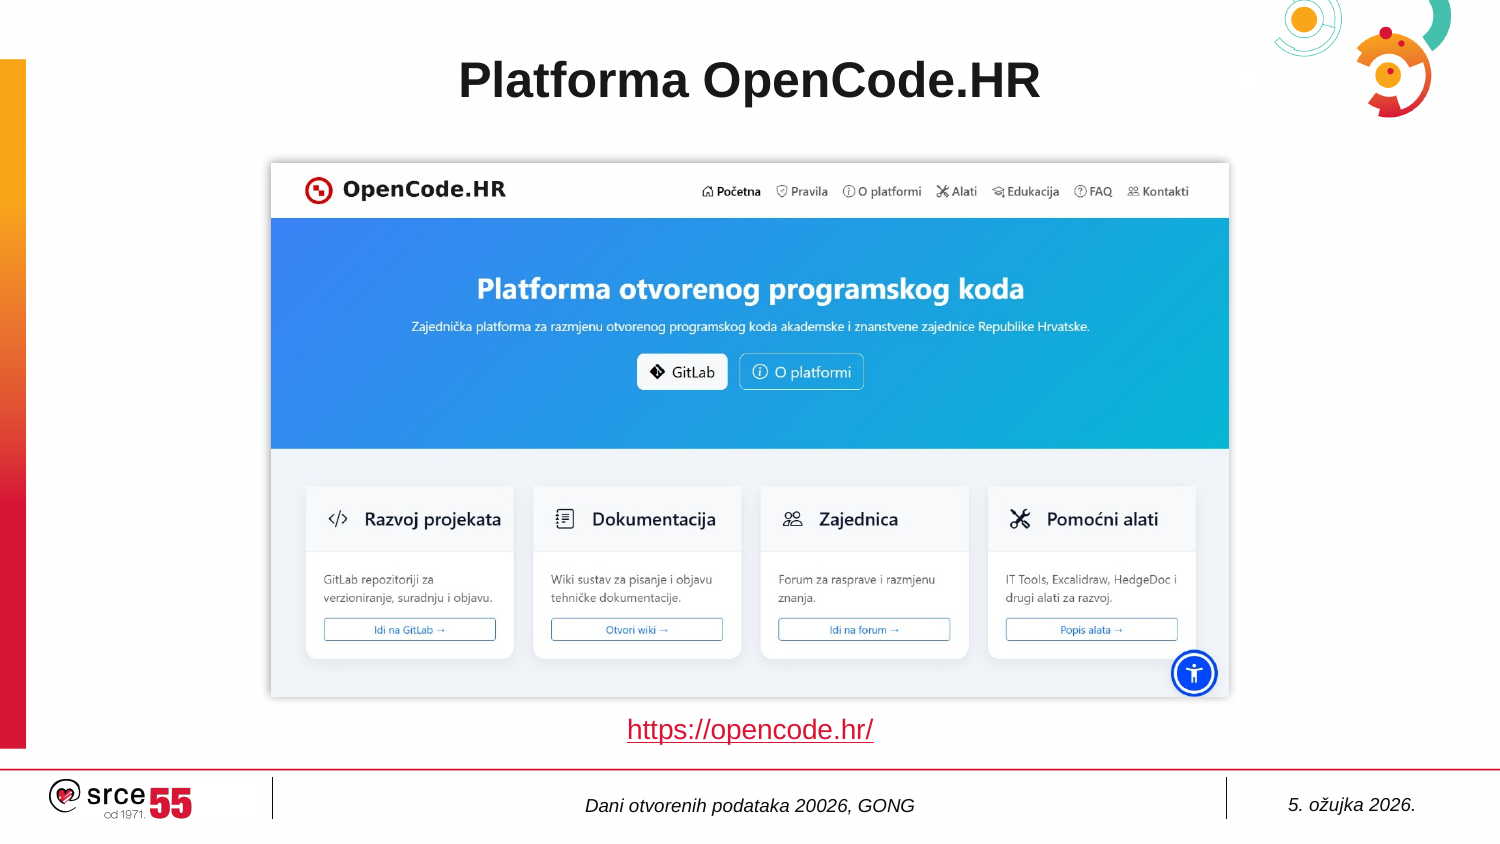

# Platforma OpenCode.HR
https://opencode.hr/
5. ožujka 2026.
Dani otvorenih podataka 20026, GONG